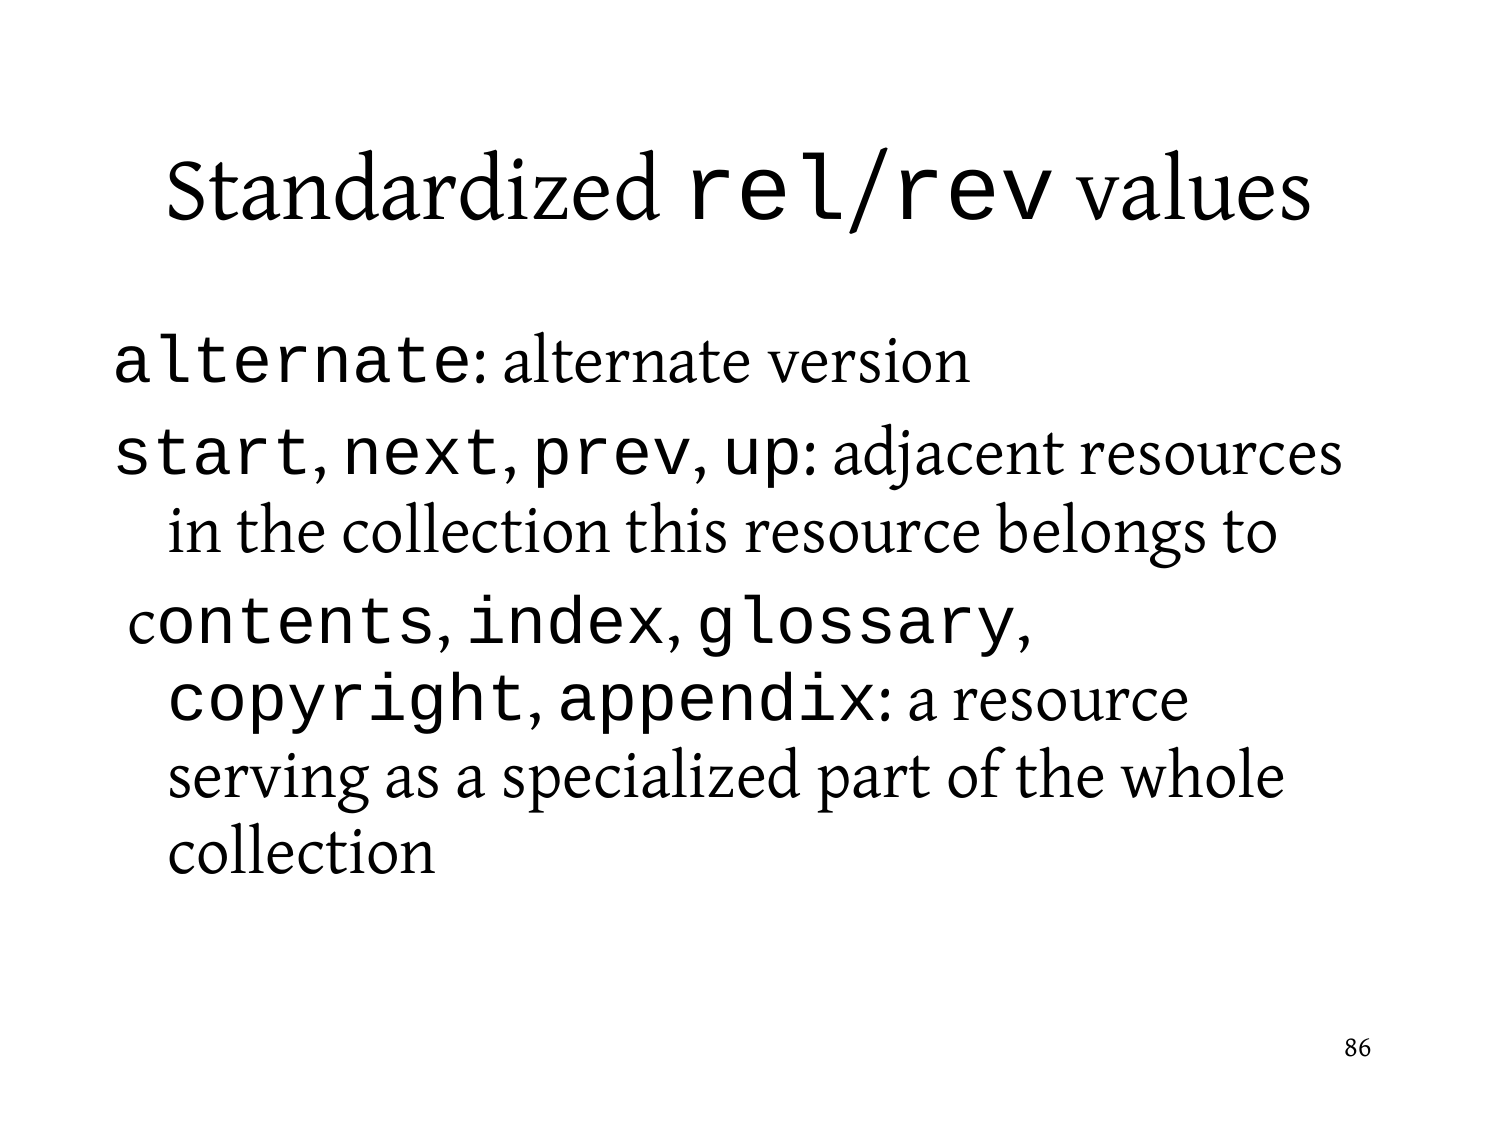

# Standardized rel/rev values
alternate: alternate version
start, next, prev, up: adjacent resources in the collection this resource belongs to
 contents, index, glossary, copyright, appendix: a resource serving as a specialized part of the whole collection